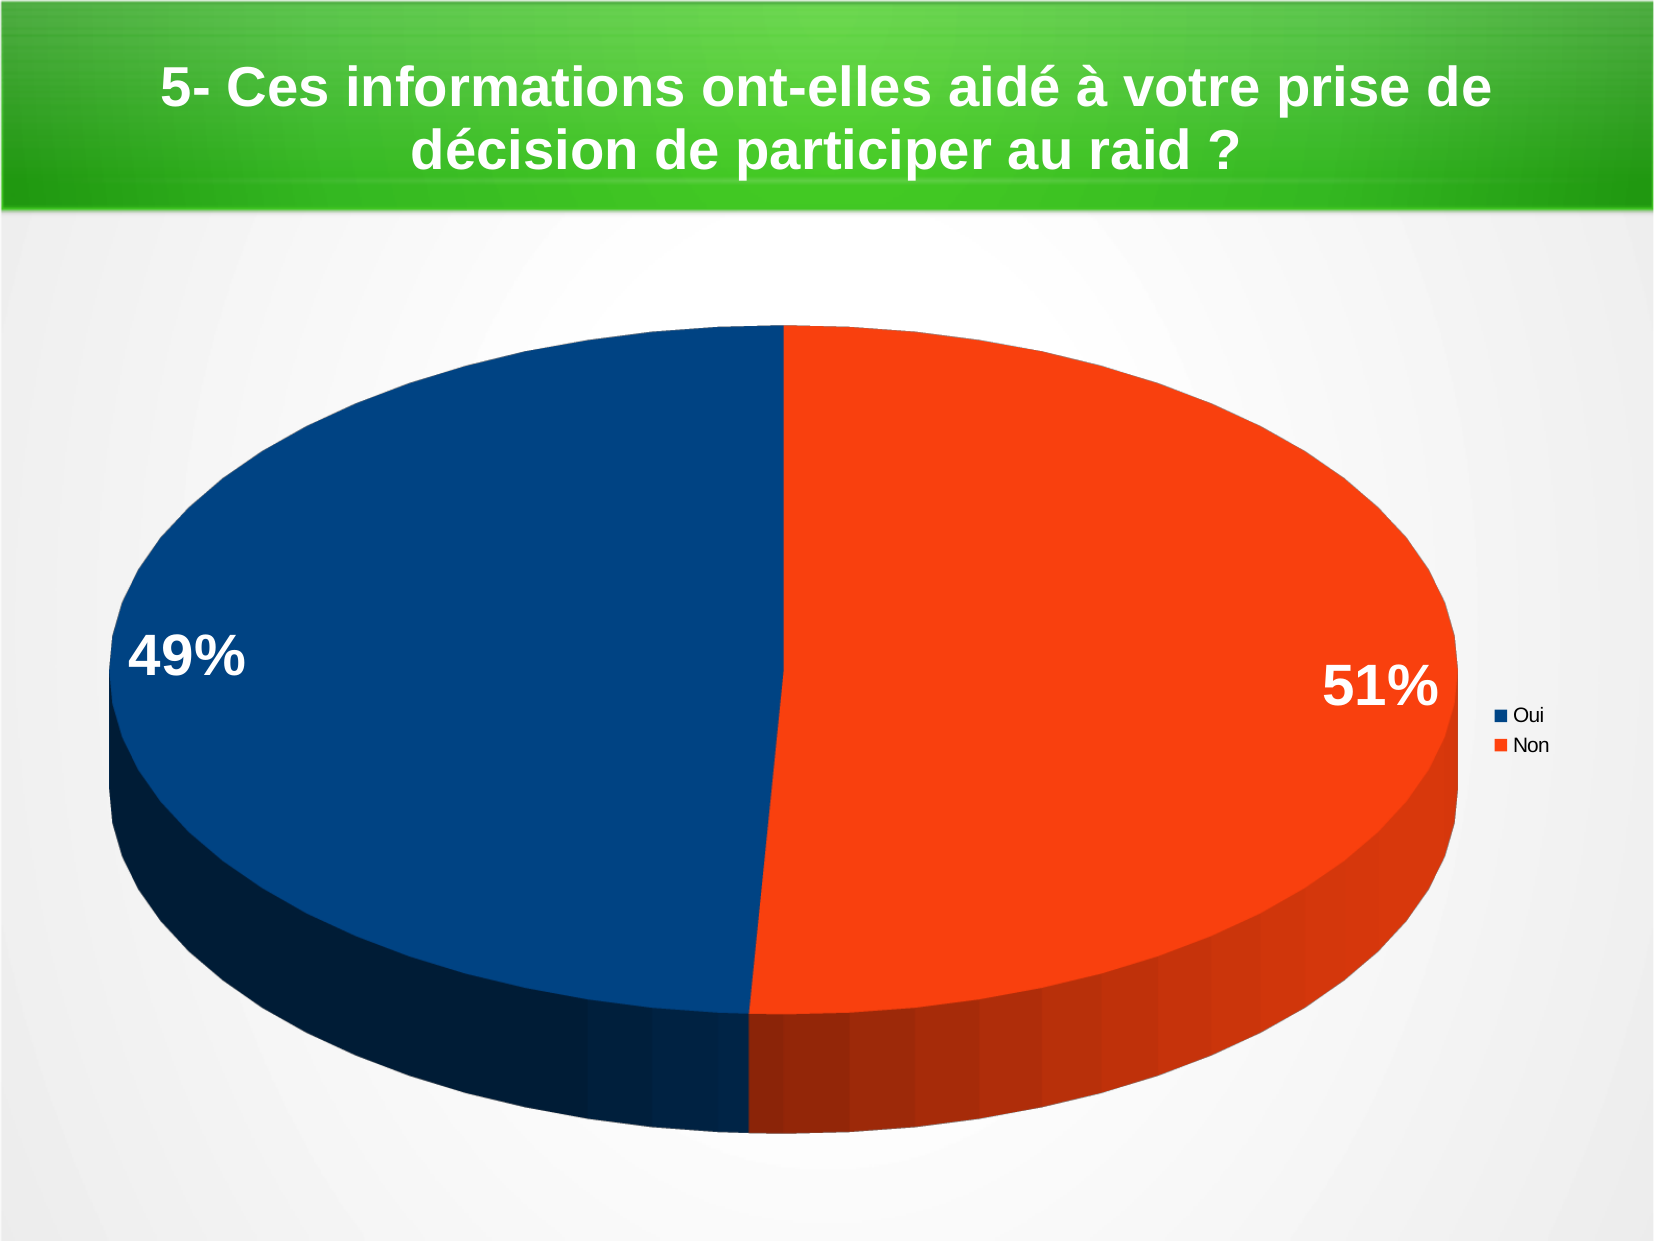

# 5- Ces informations ont-elles aidé à votre prise de décision de participer au raid ?
[unsupported chart]